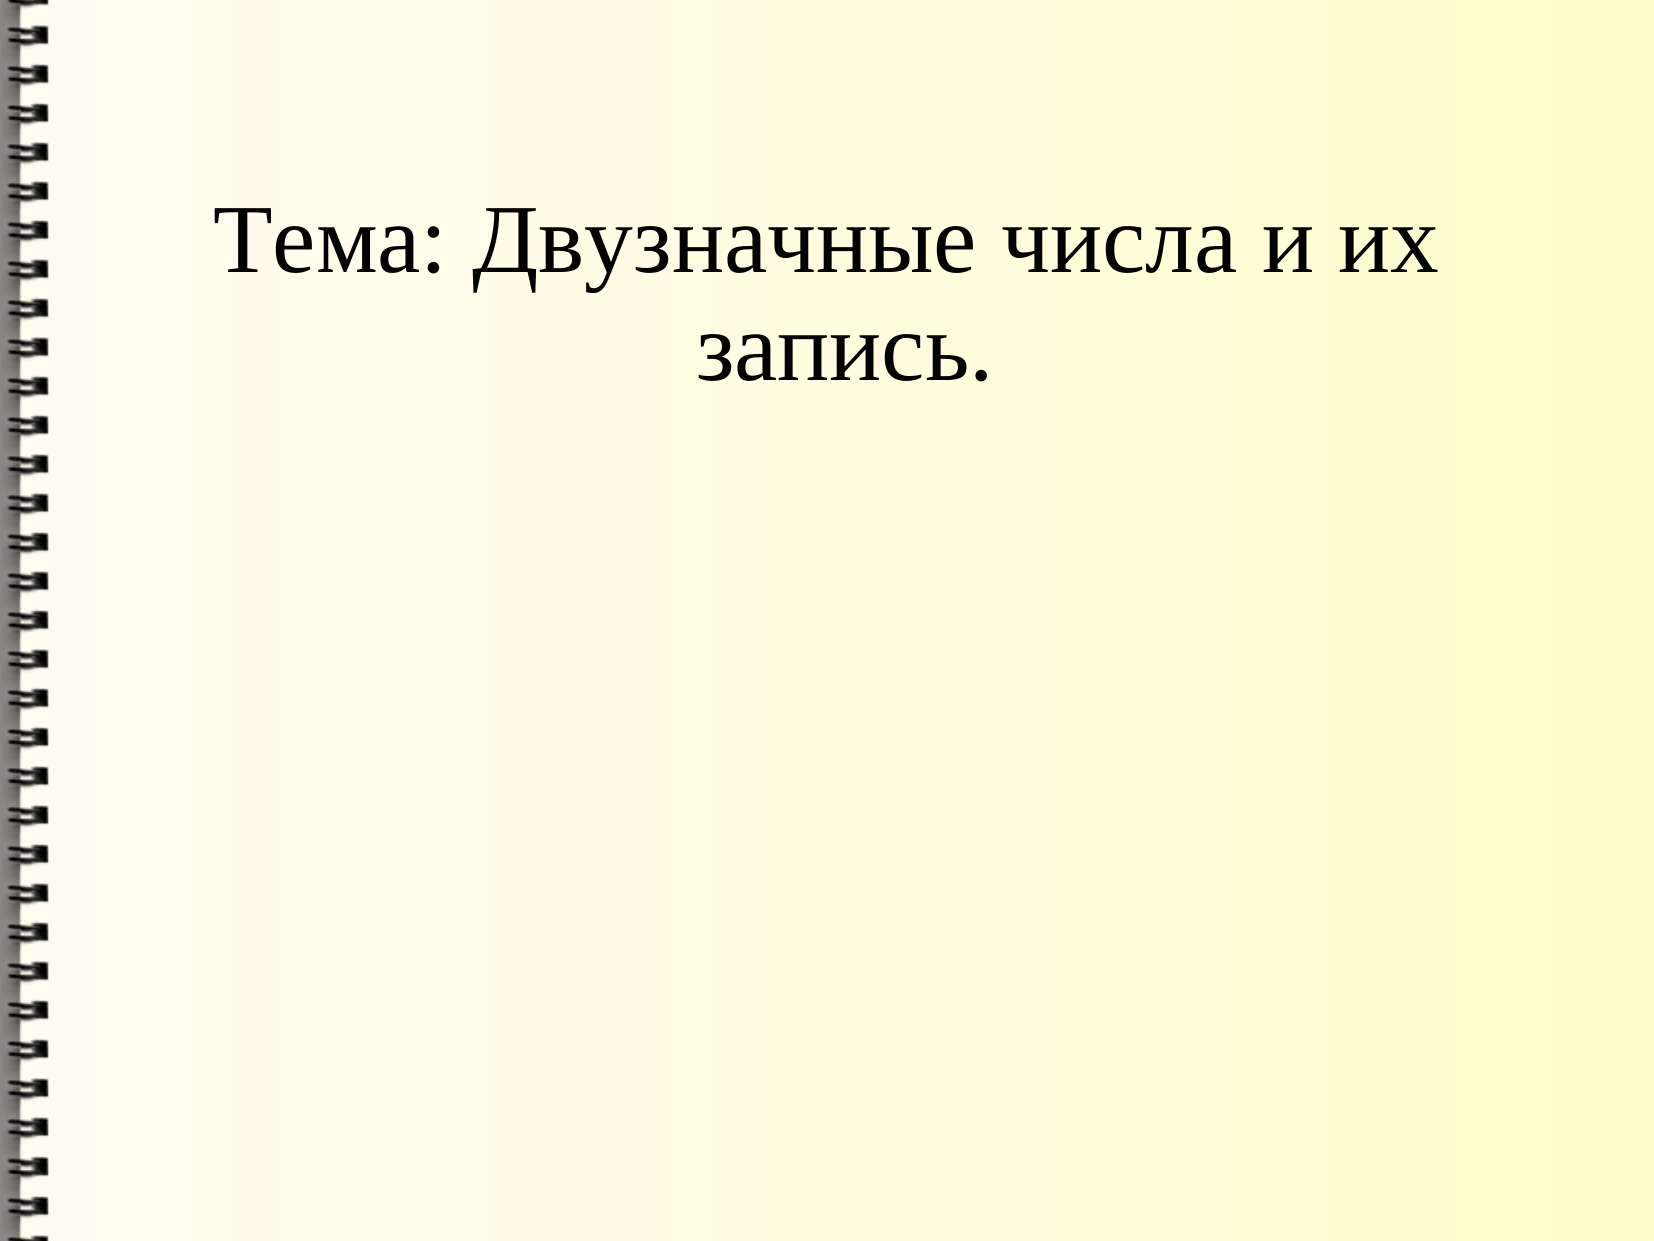

# Тема: Двузначные числа и их запись.